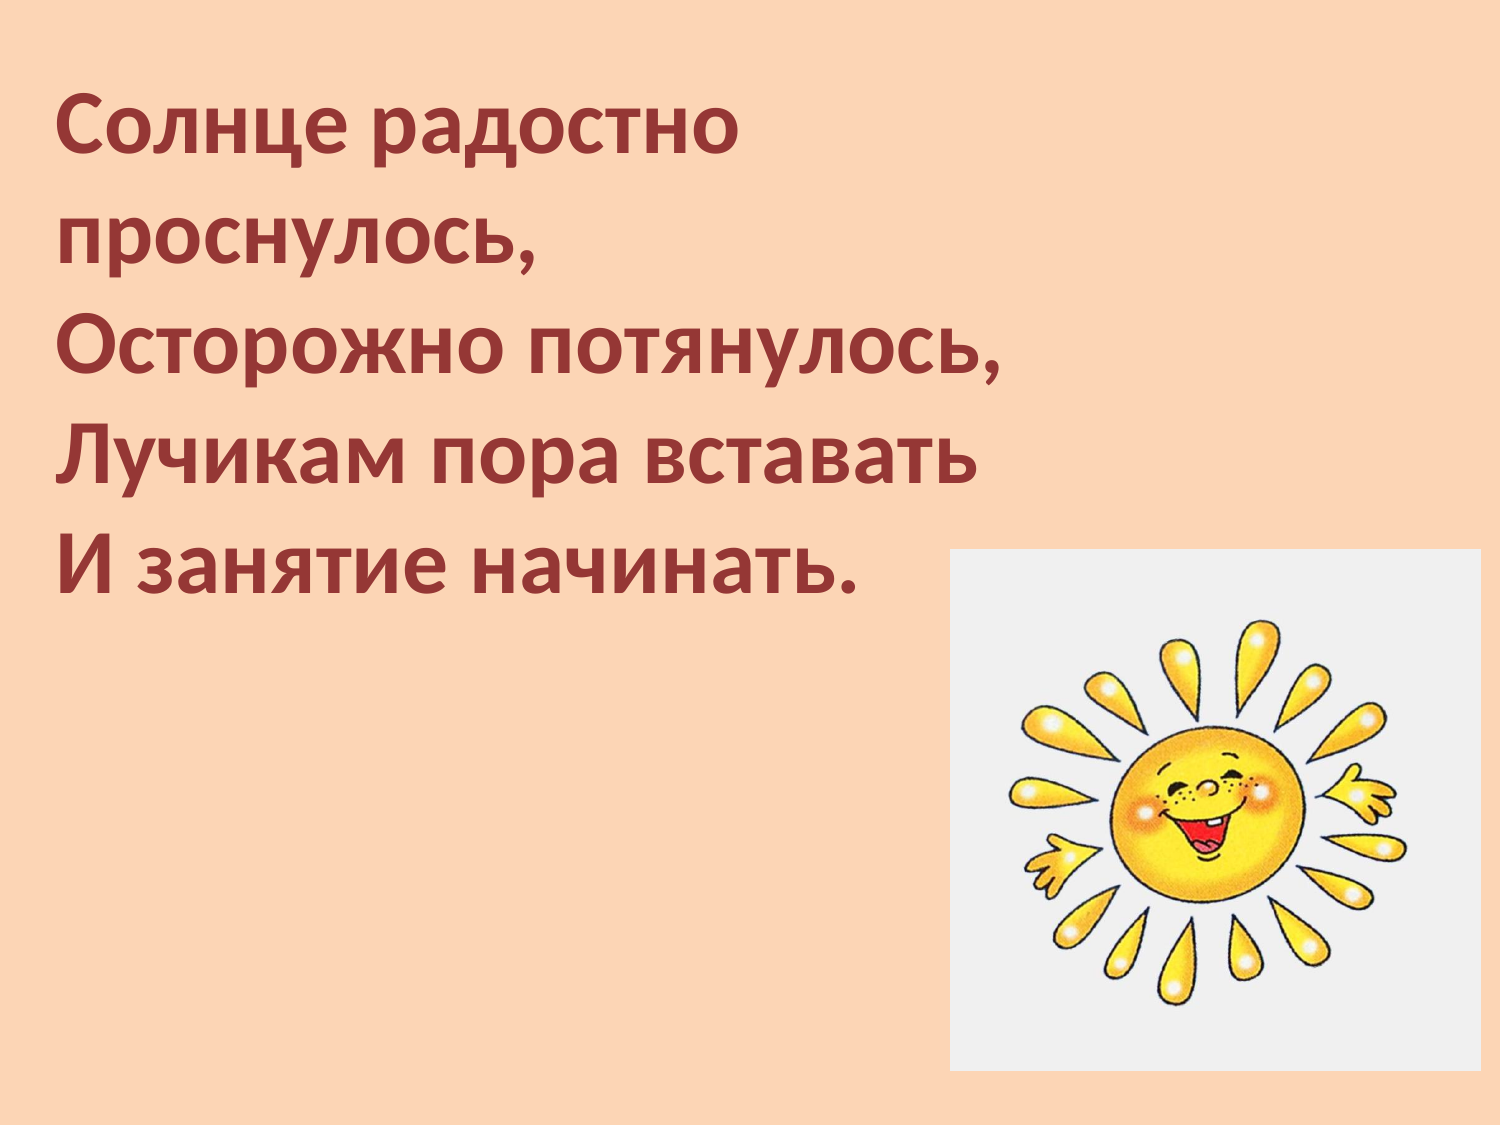

Солнце радостно проснулось,
Осторожно потянулось,
Лучикам пора вставать
И занятие начинать.